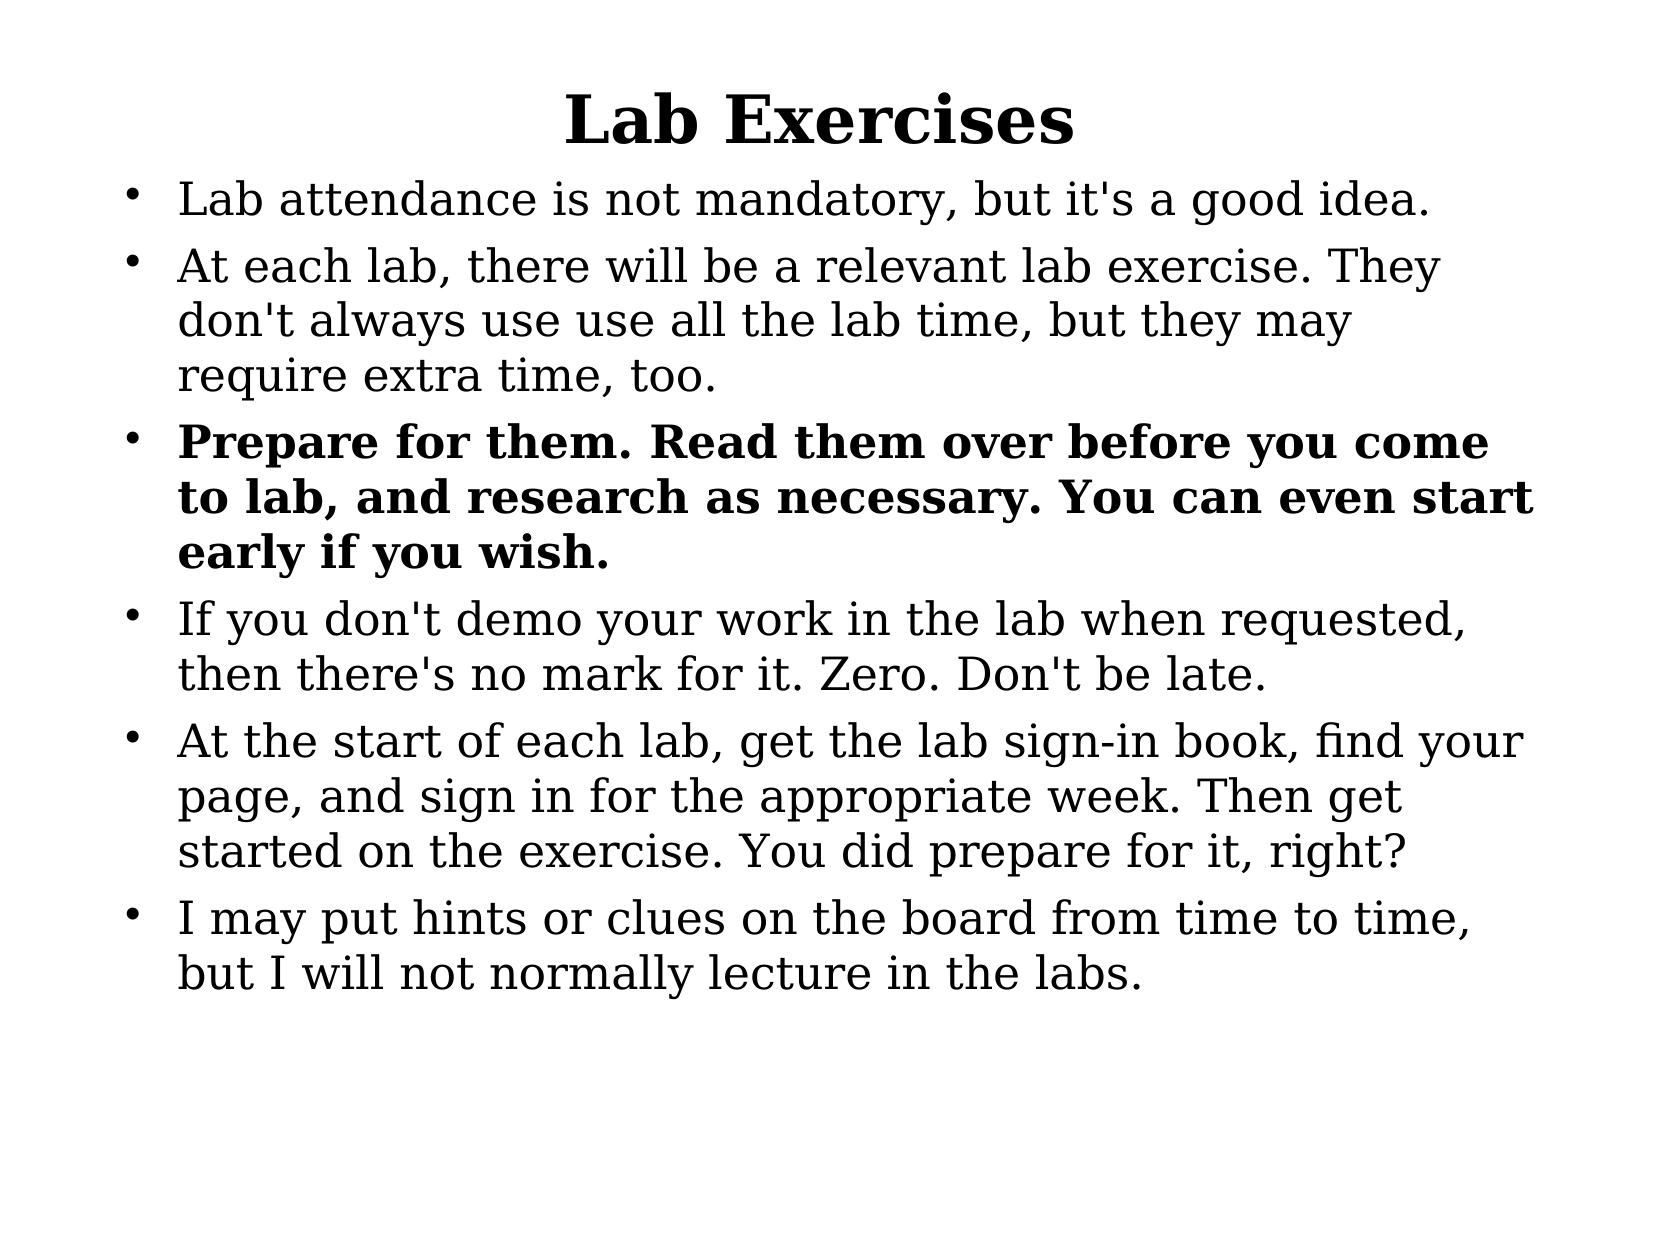

Lab Exercises
Lab attendance is not mandatory, but it's a good idea.
At each lab, there will be a relevant lab exercise. They don't always use use all the lab time, but they may require extra time, too.
Prepare for them. Read them over before you come to lab, and research as necessary. You can even start early if you wish.
If you don't demo your work in the lab when requested, then there's no mark for it. Zero. Don't be late.
At the start of each lab, get the lab sign-in book, find your page, and sign in for the appropriate week. Then get started on the exercise. You did prepare for it, right?
I may put hints or clues on the board from time to time, but I will not normally lecture in the labs.